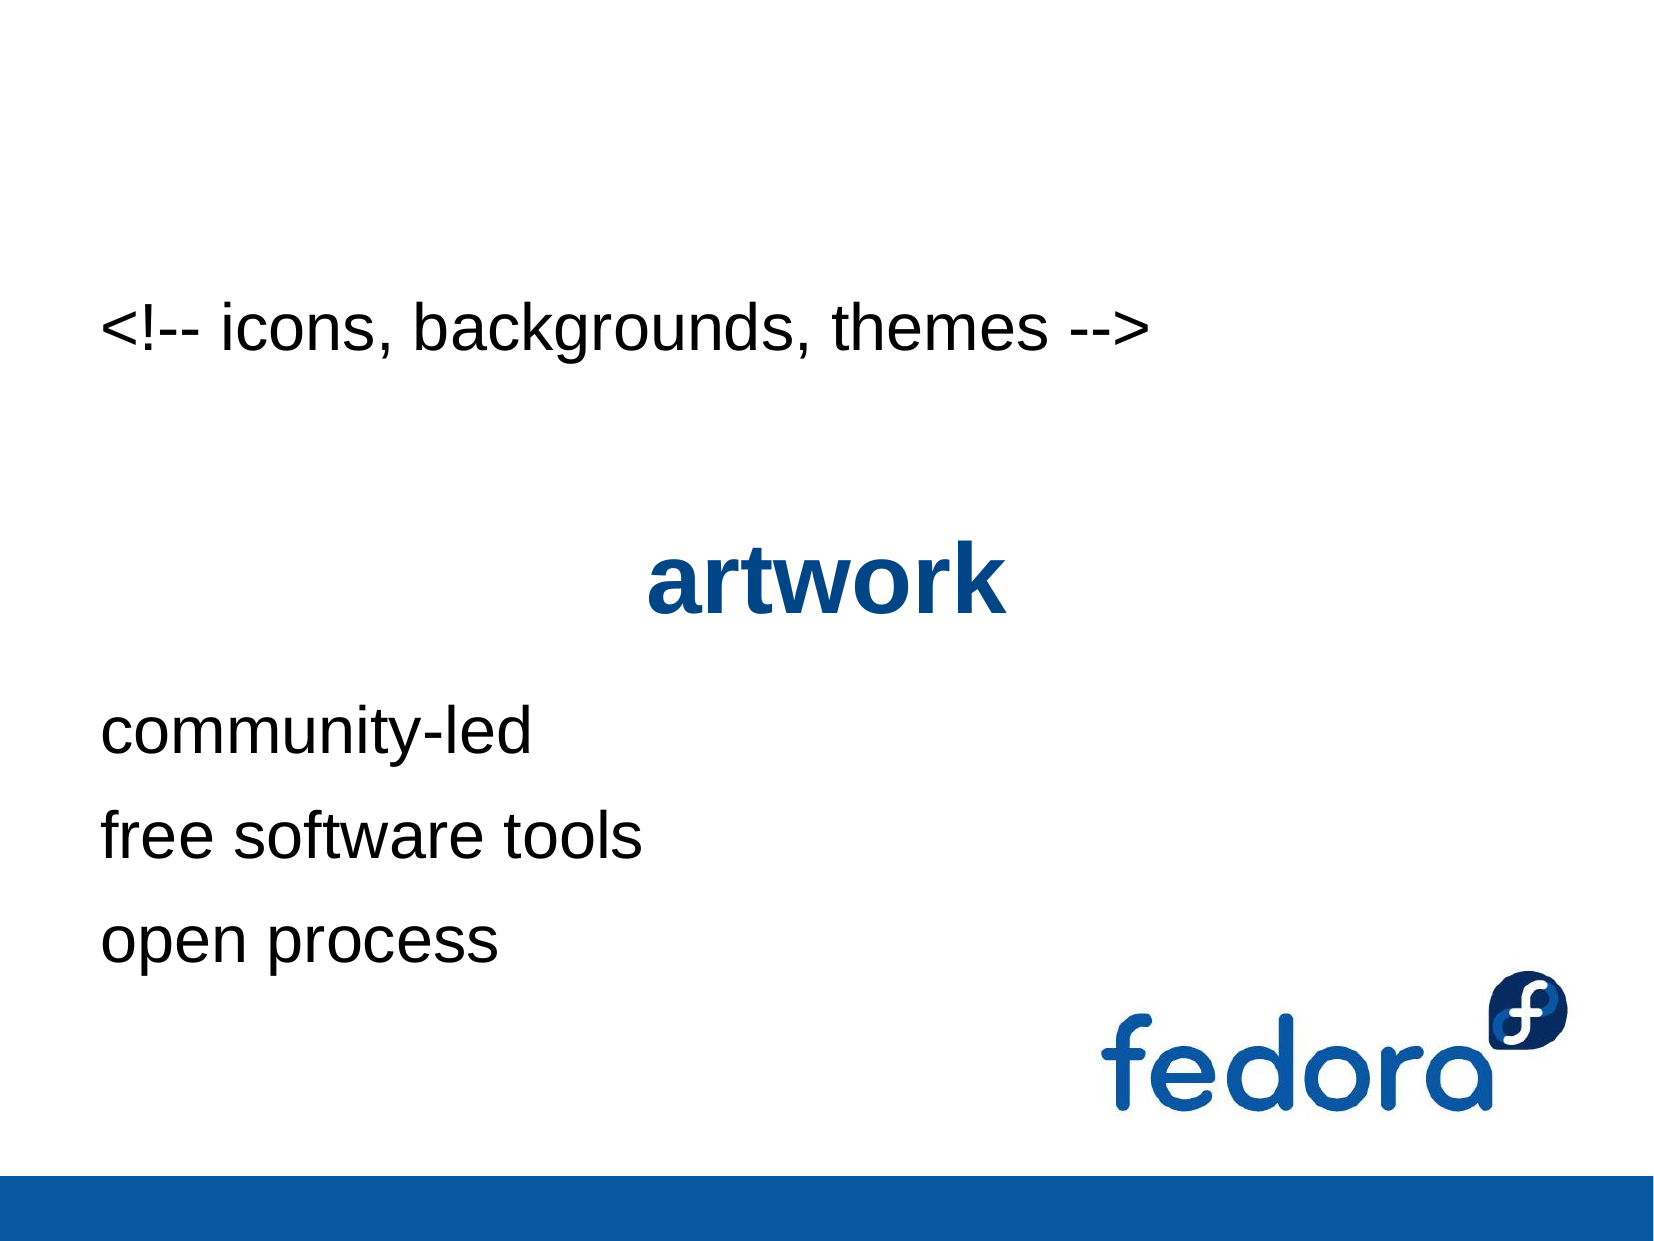

# artwork
<!-- icons, backgrounds, themes -->
community-led
free software tools
open process